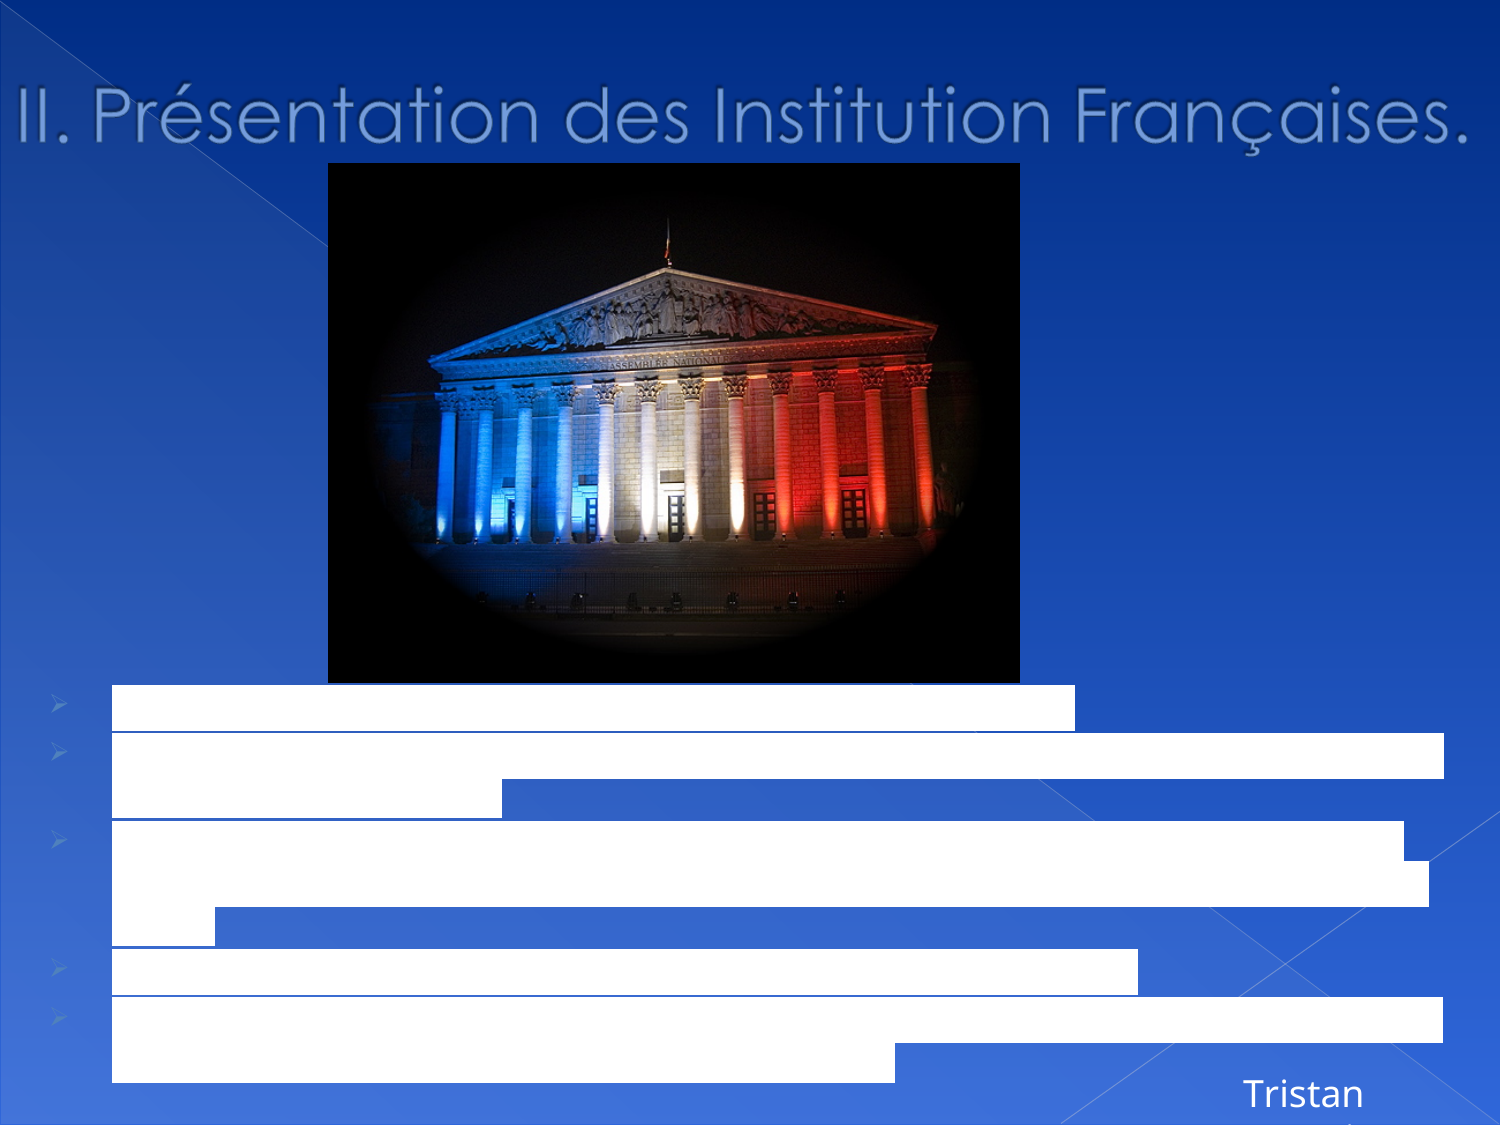

# Se sont des structures qui permettent de gérer la démocratie.
Elles sont: Le pouvoir exécutif, le pouvoir législatif, les autorités juridictionnelles et les collectivités territoriales.
Elles sont dirigés par: Le chef de l’Etat, le premier ministre et son gouvernement, le président de l’assemblée nationale, le président du Sénat, l’assemblée nationale et le sénat.
Elles servent à respecter les lois grâce au texte de la Constitution.
Elles ont été mis en concepts (Constitution et Institution) en 1789 lors de la révolution françaises, lorsque l’Etat est passé en démocratie.
Tristan Romain